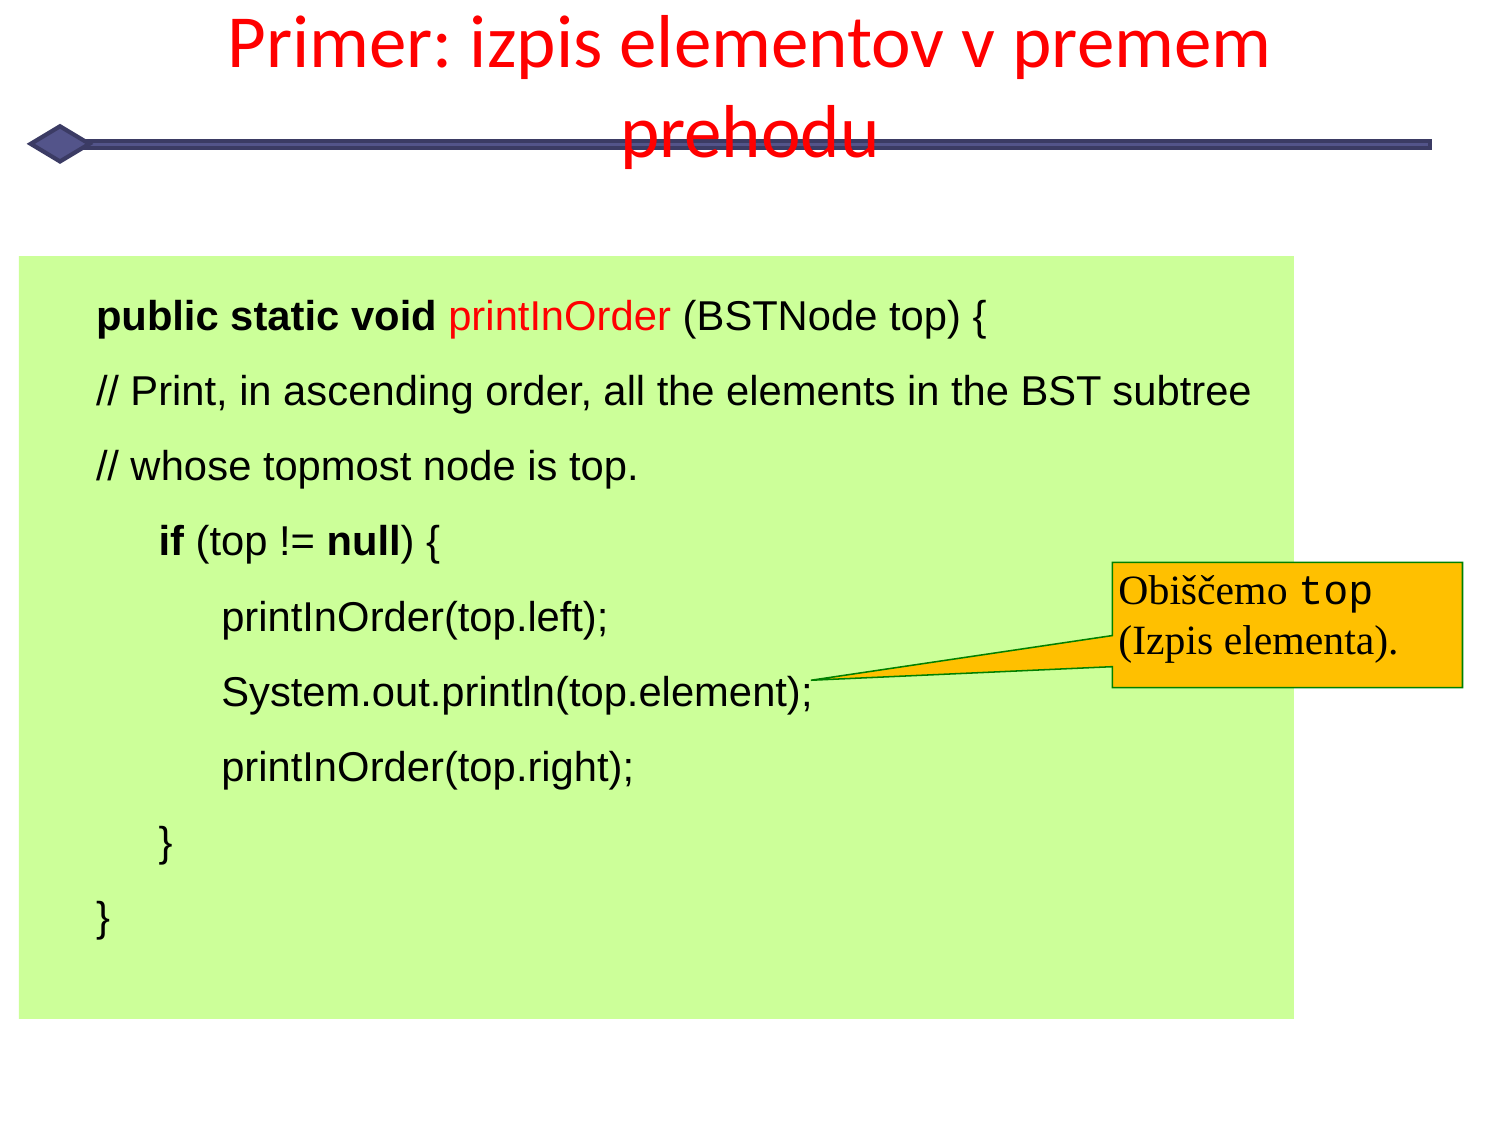

# Primer: izpis elementov v premem prehodu
	public static void printInOrder (BSTNode top) {
// Print, in ascending order, all the elements in the BST subtree
// whose topmost node is top.
	if (top != null) {
		printInOrder(top.left);
		System.out.println(top.element);
		printInOrder(top.right);
	}
}
Obiščemo top (Izpis elementa).